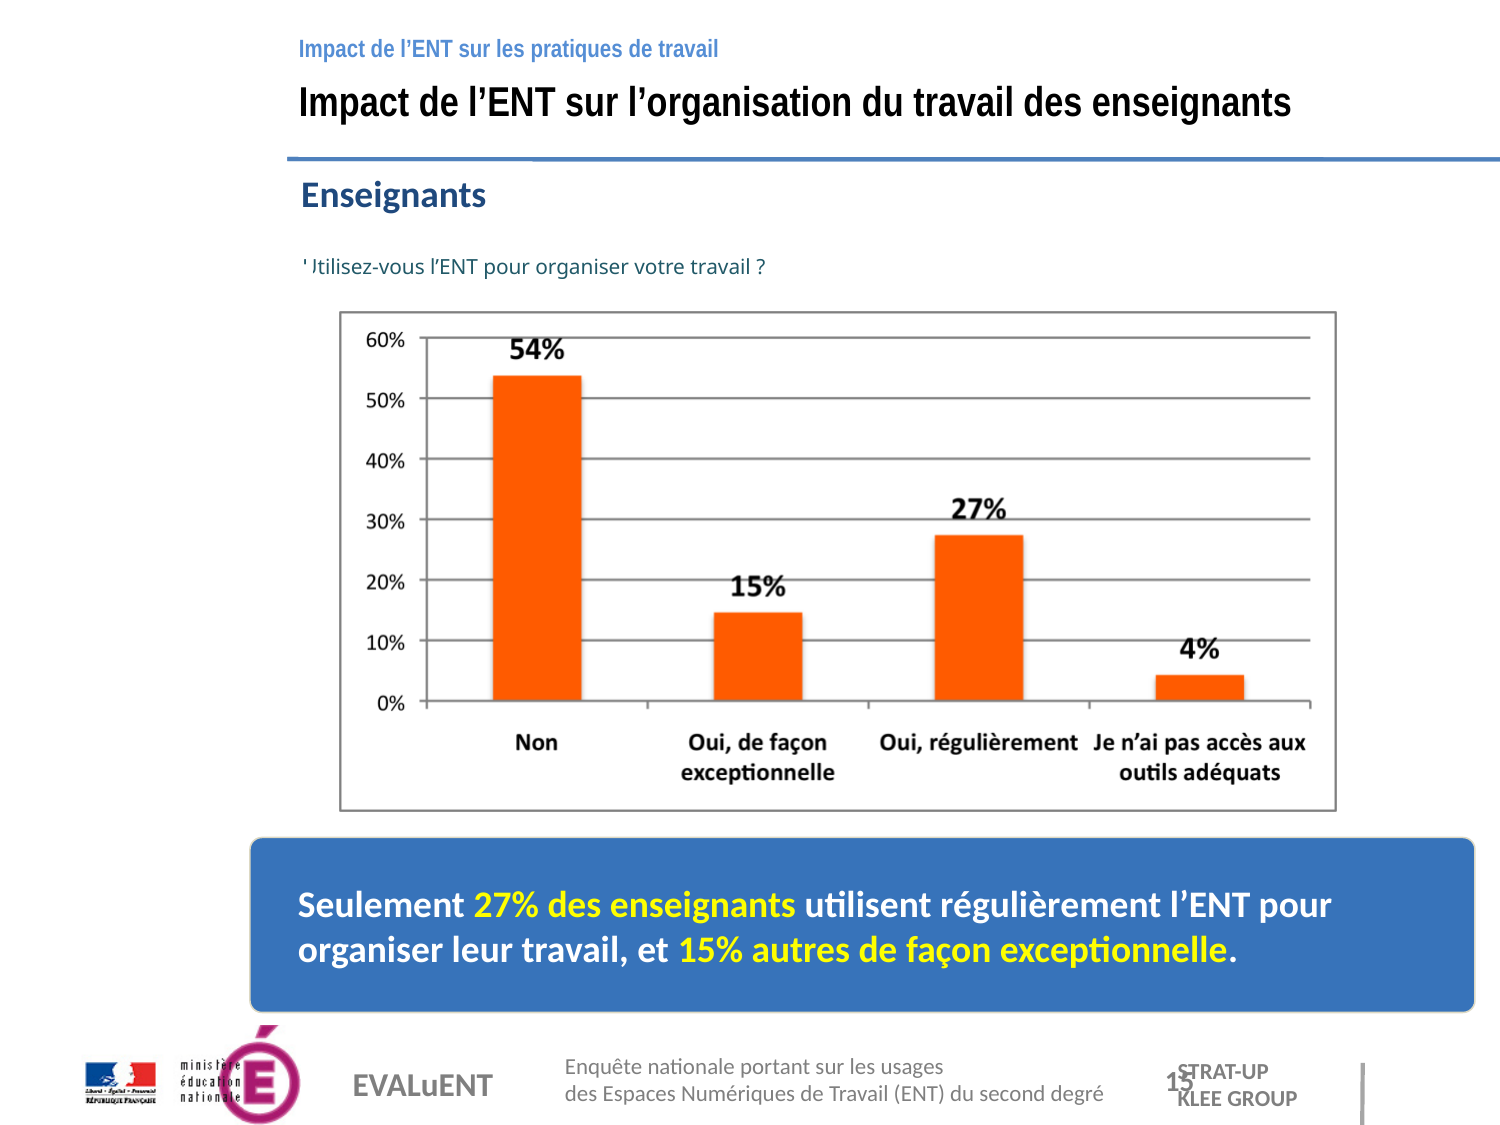

Impact de l’ENT sur les pratiques de travail
Impact de l’ENT sur l’organisation du travail des enseignants
Enseignants
Utilisez-vous l’ENT pour organiser votre travail ?
Seulement 27% des enseignants utilisent régulièrement l’ENT pour organiser leur travail, et 15% autres de façon exceptionnelle.